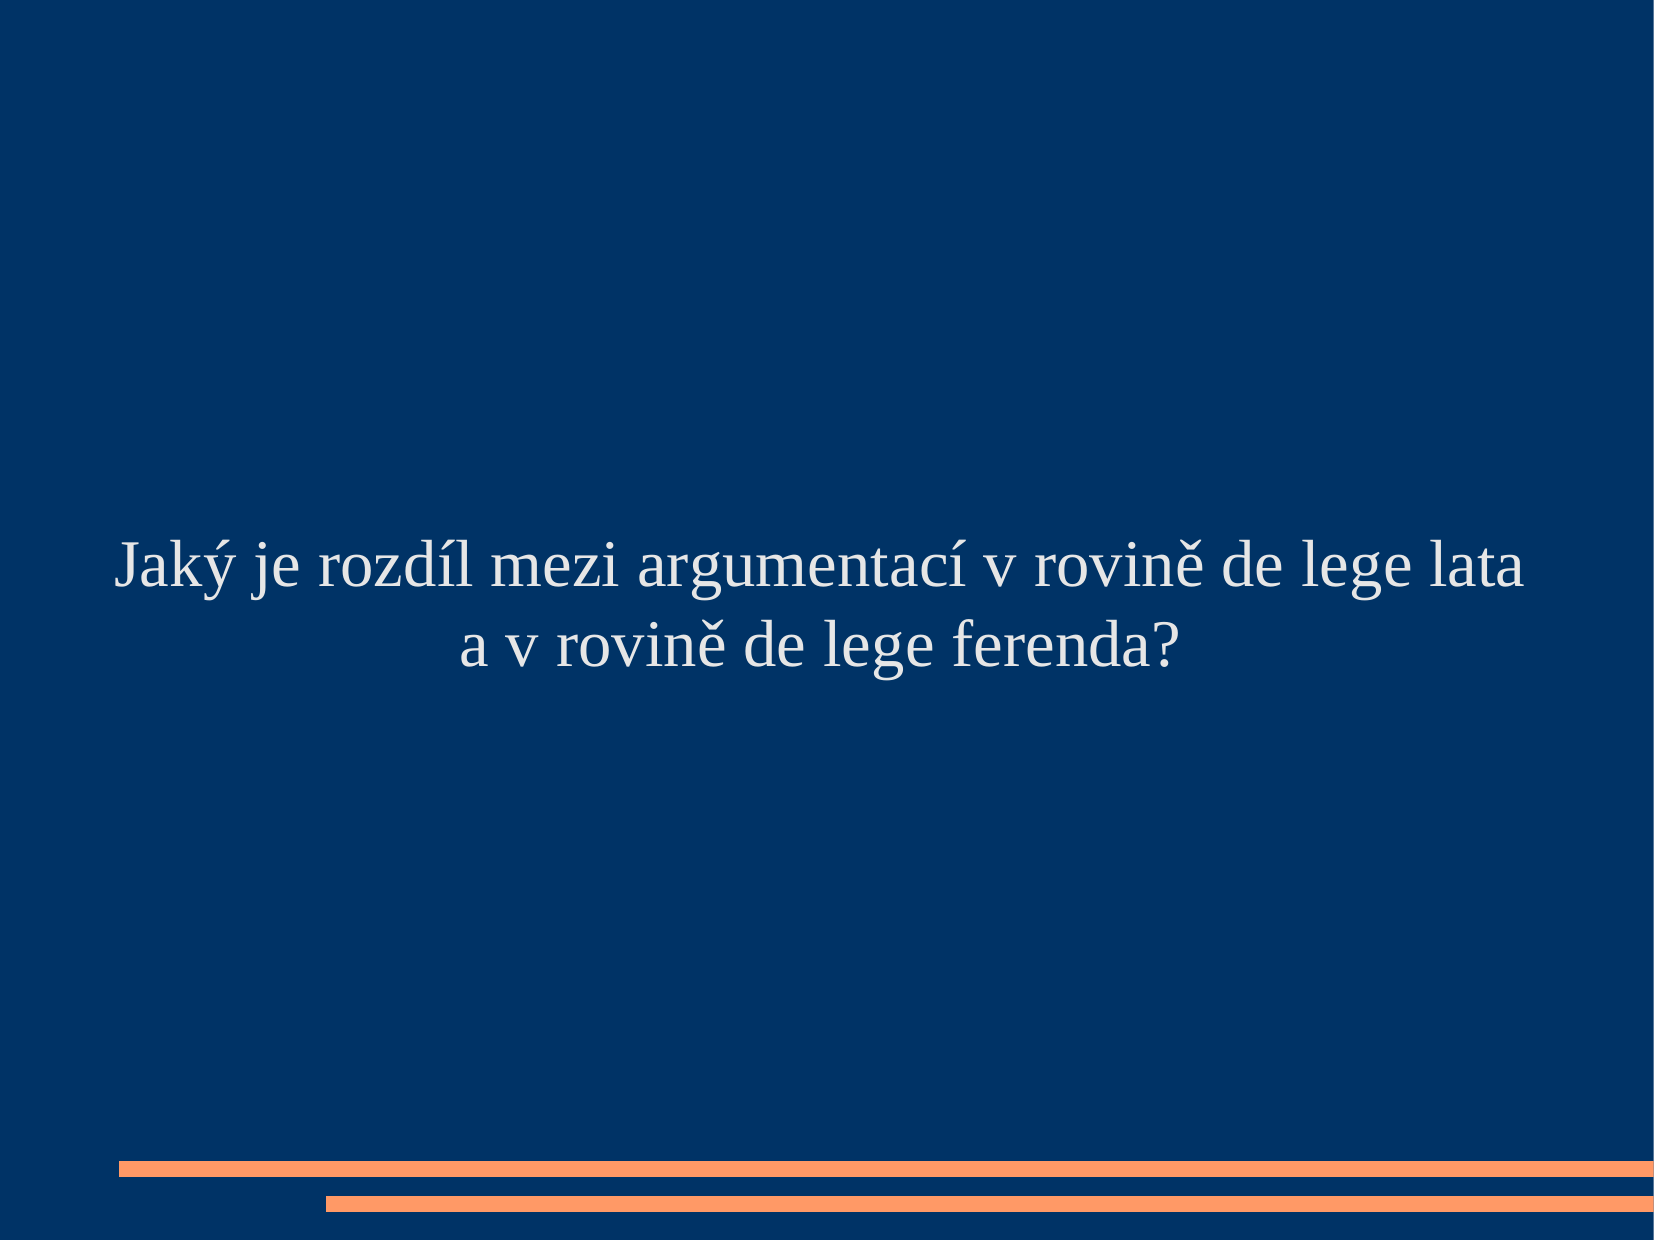

Jaký je rozdíl mezi argumentací v rovině de lege lata a v rovině de lege ferenda?